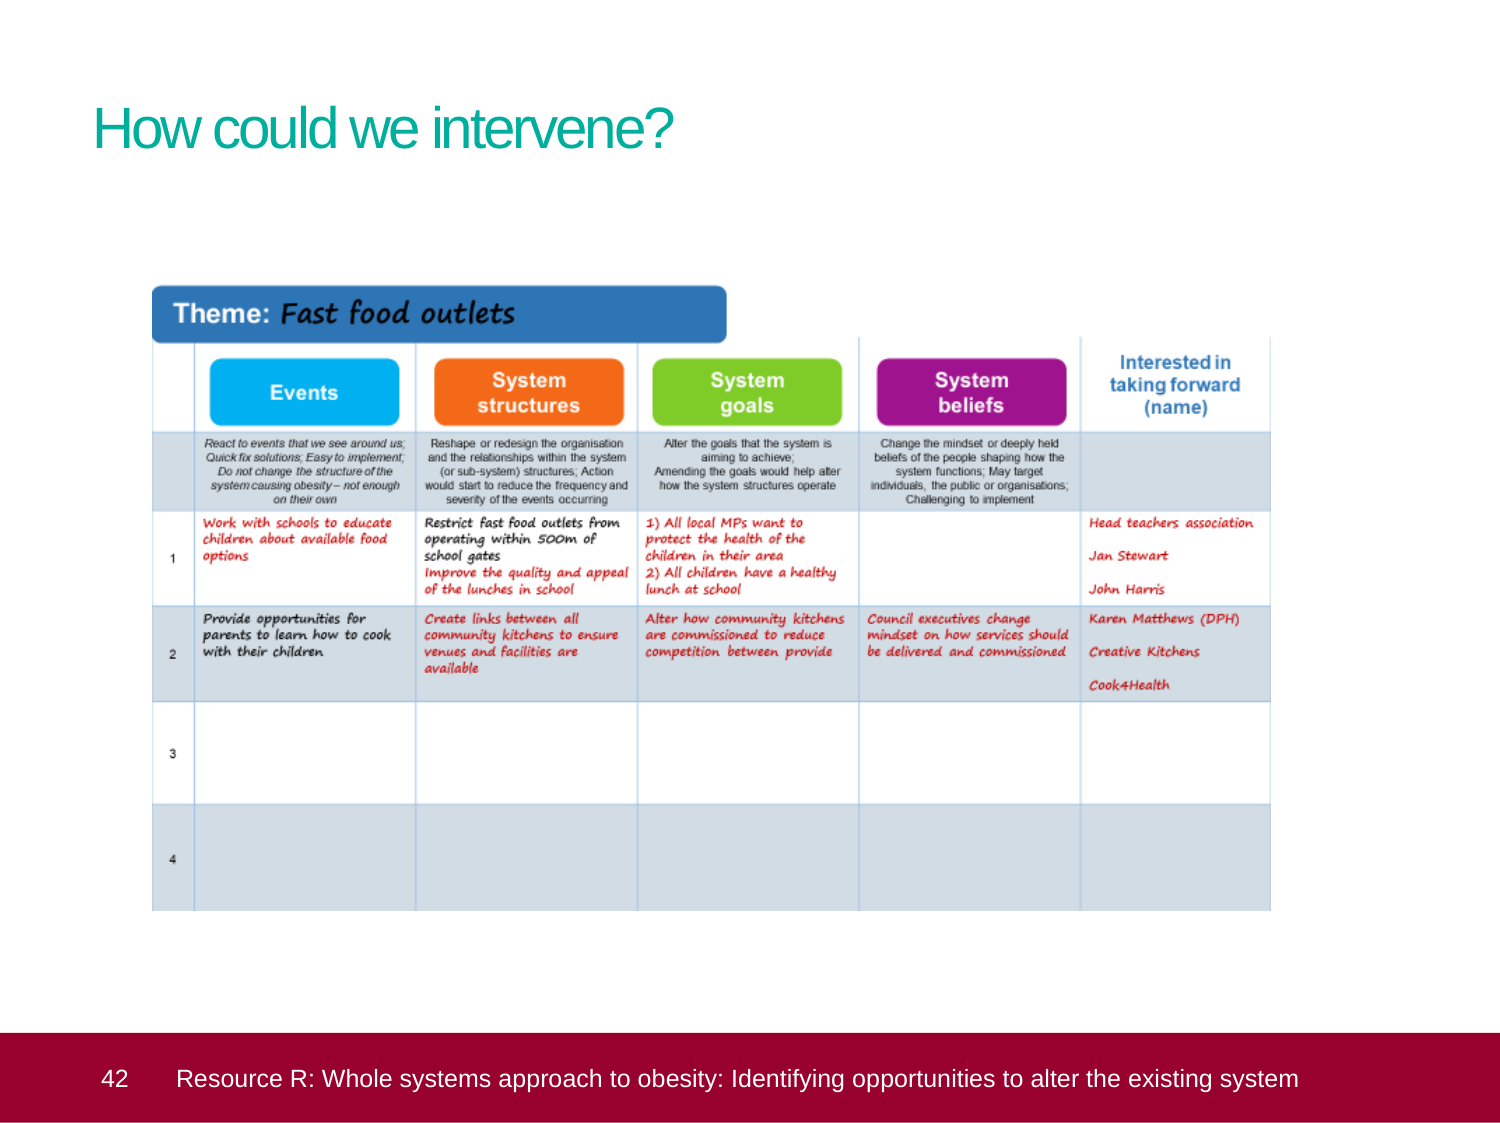

# How could we intervene?
 42
Resource R: Whole systems approach to obesity: Identifying opportunities to alter the existing system